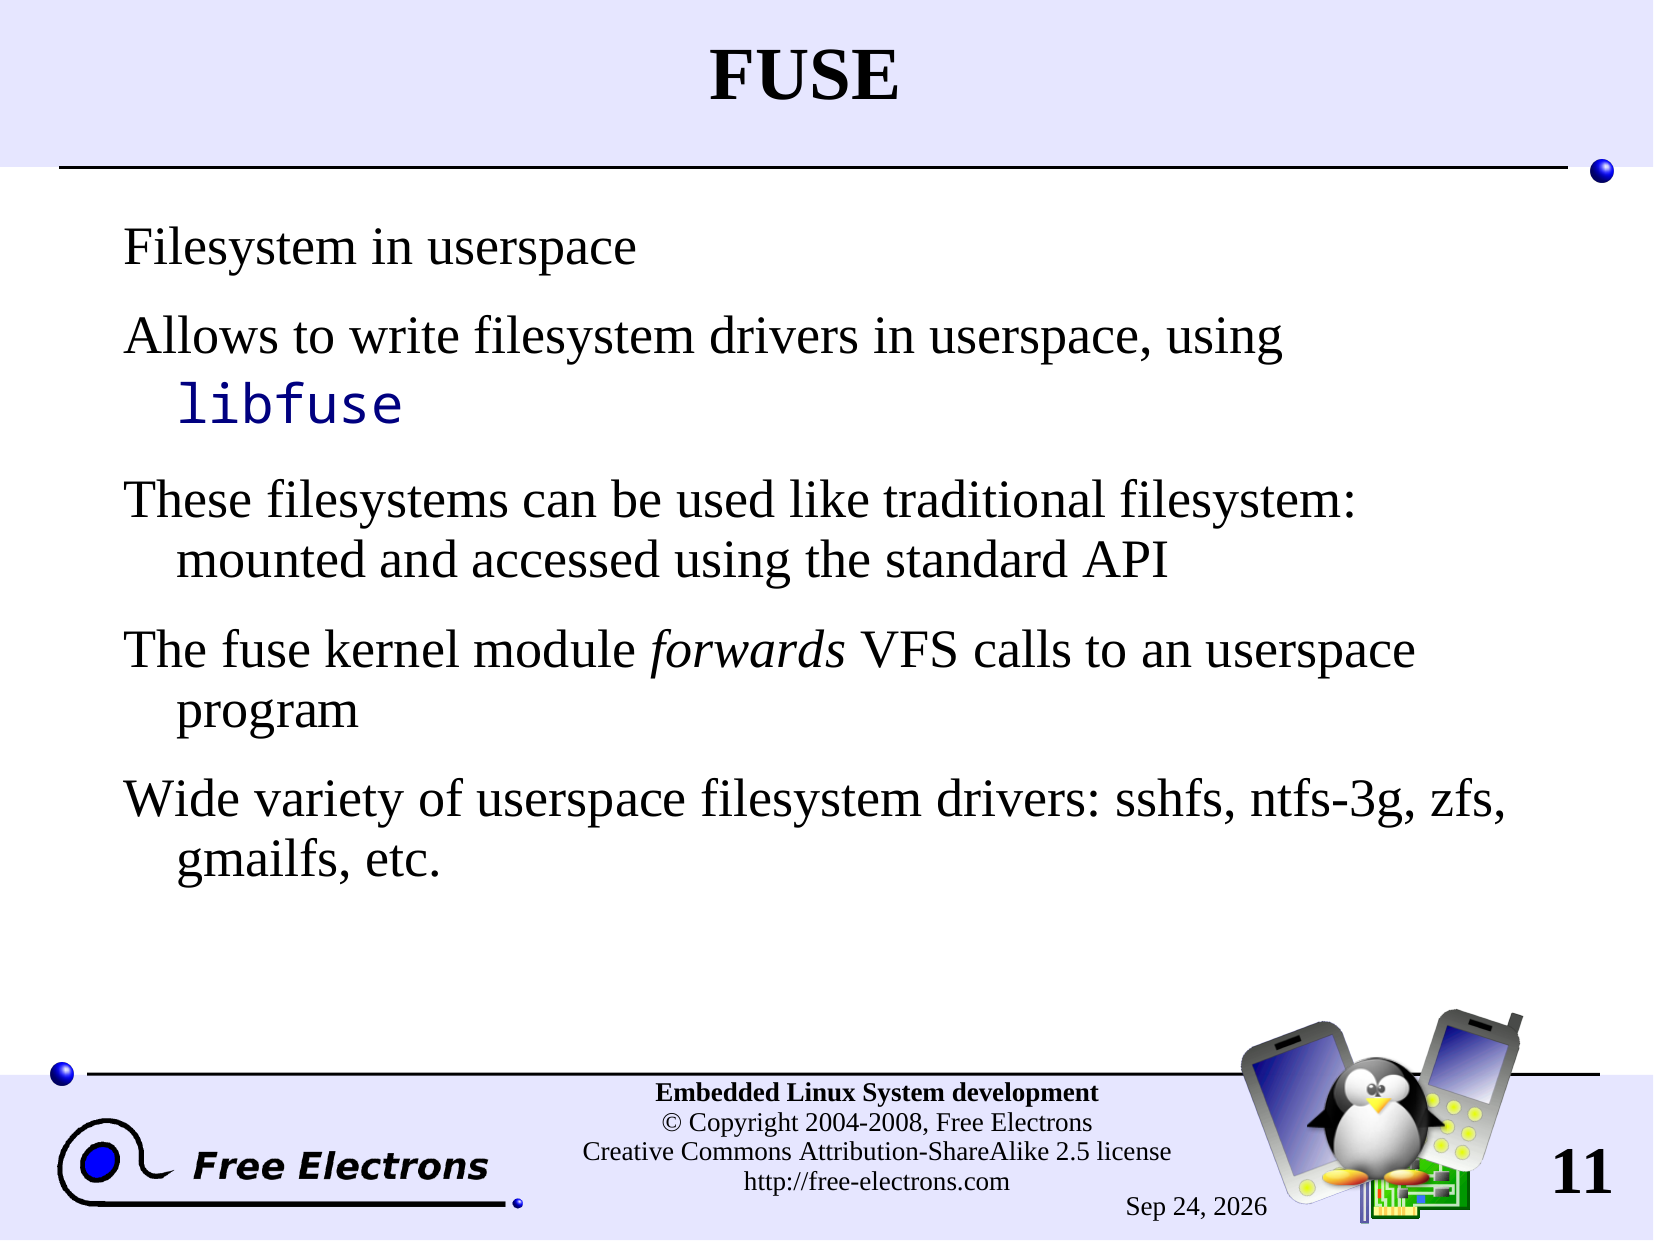

# FUSE
Filesystem in userspace
Allows to write filesystem drivers in userspace, using libfuse
These filesystems can be used like traditional filesystem: mounted and accessed using the standard API
The fuse kernel module forwards VFS calls to an userspace program
Wide variety of userspace filesystem drivers: sshfs, ntfs-3g, zfs, gmailfs, etc.